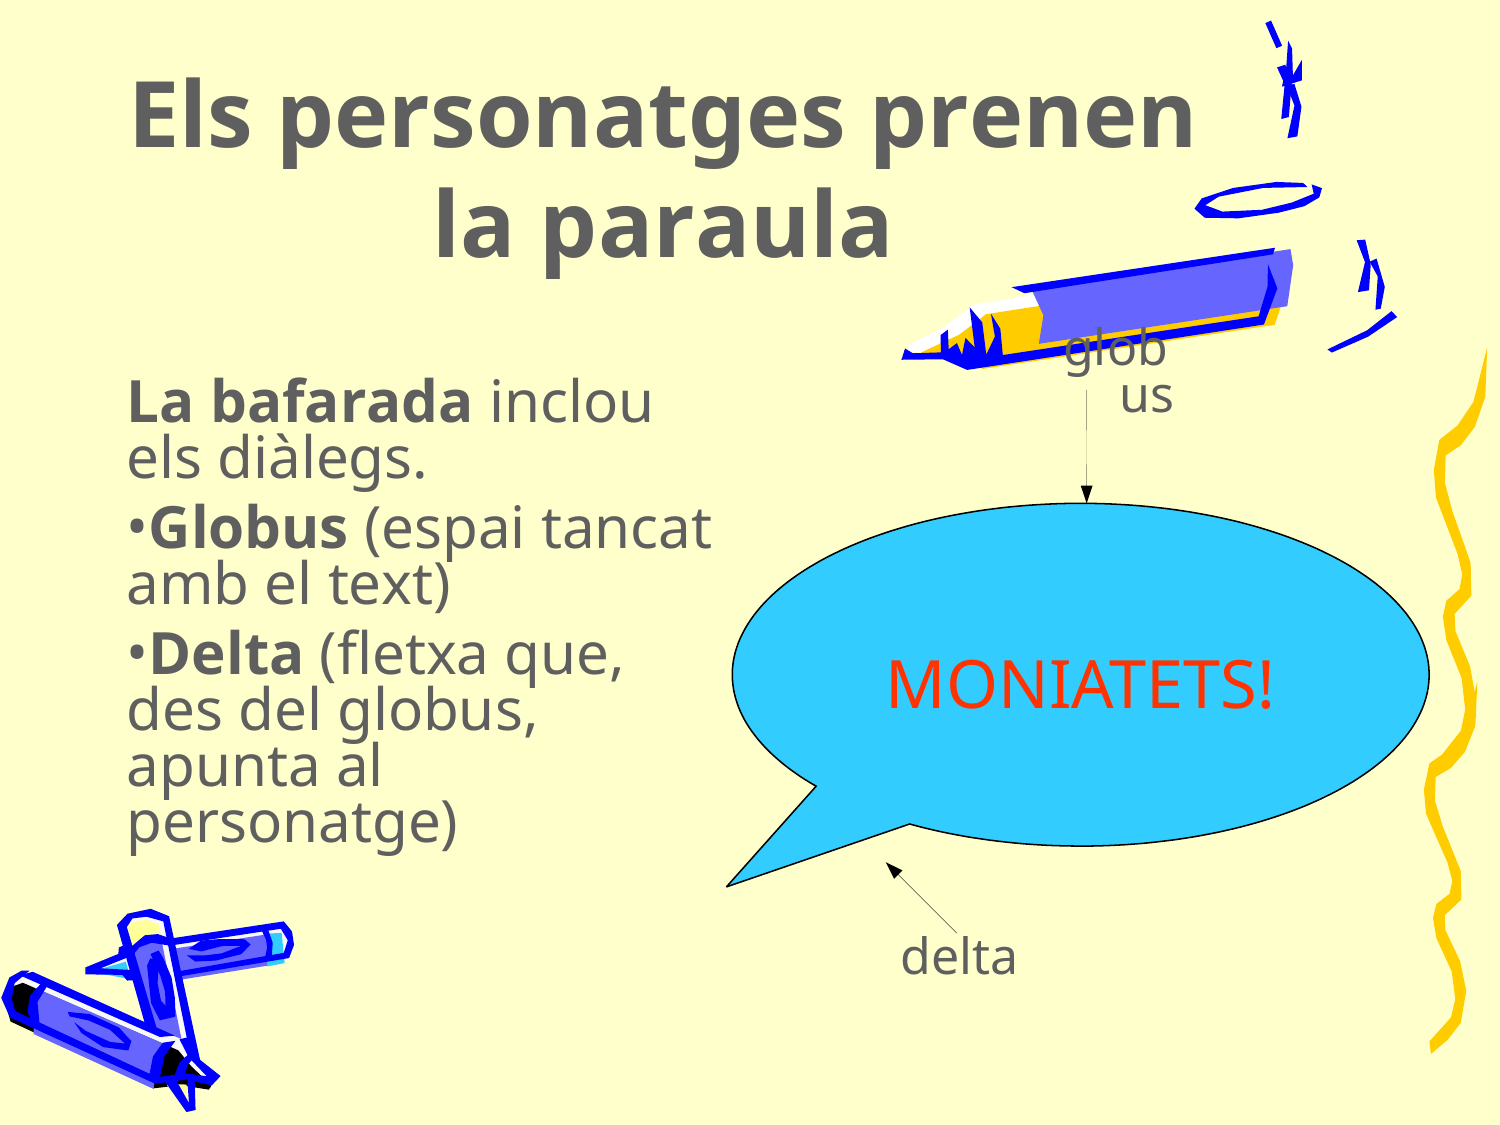

# Els personatges prenen la paraula
globus
La bafarada inclou els diàlegs.
Globus (espai tancat amb el text)
Delta (fletxa que, des del globus, apunta al personatge)
MONIATETS!
delta